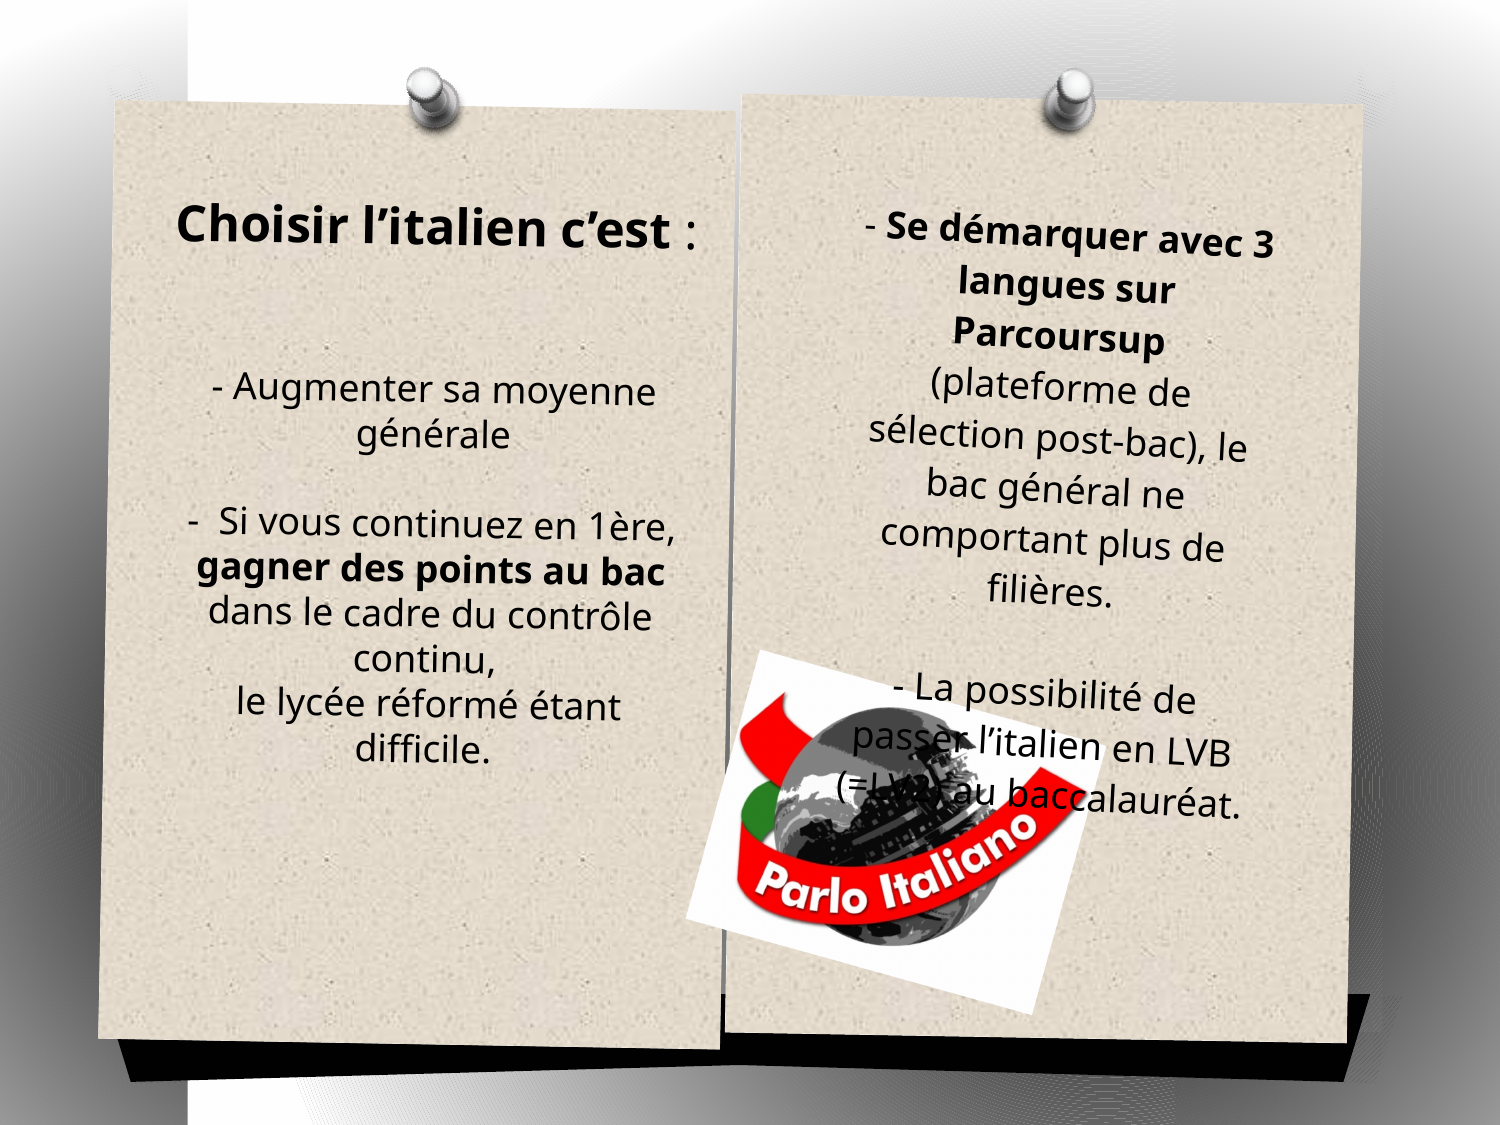

# Choisir l’italien c’est : - Augmenter sa moyenne générale - Si vous continuez en 1ère, gagner des points au bac dans le cadre du contrôle continu, le lycée réformé étant difficile.
- Se démarquer avec 3 langues sur Parcoursup (plateforme de sélection post-bac), le bac général ne comportant plus de filières.
- La possibilité de passer l’italien en LVB (=LV2) au baccalauréat.